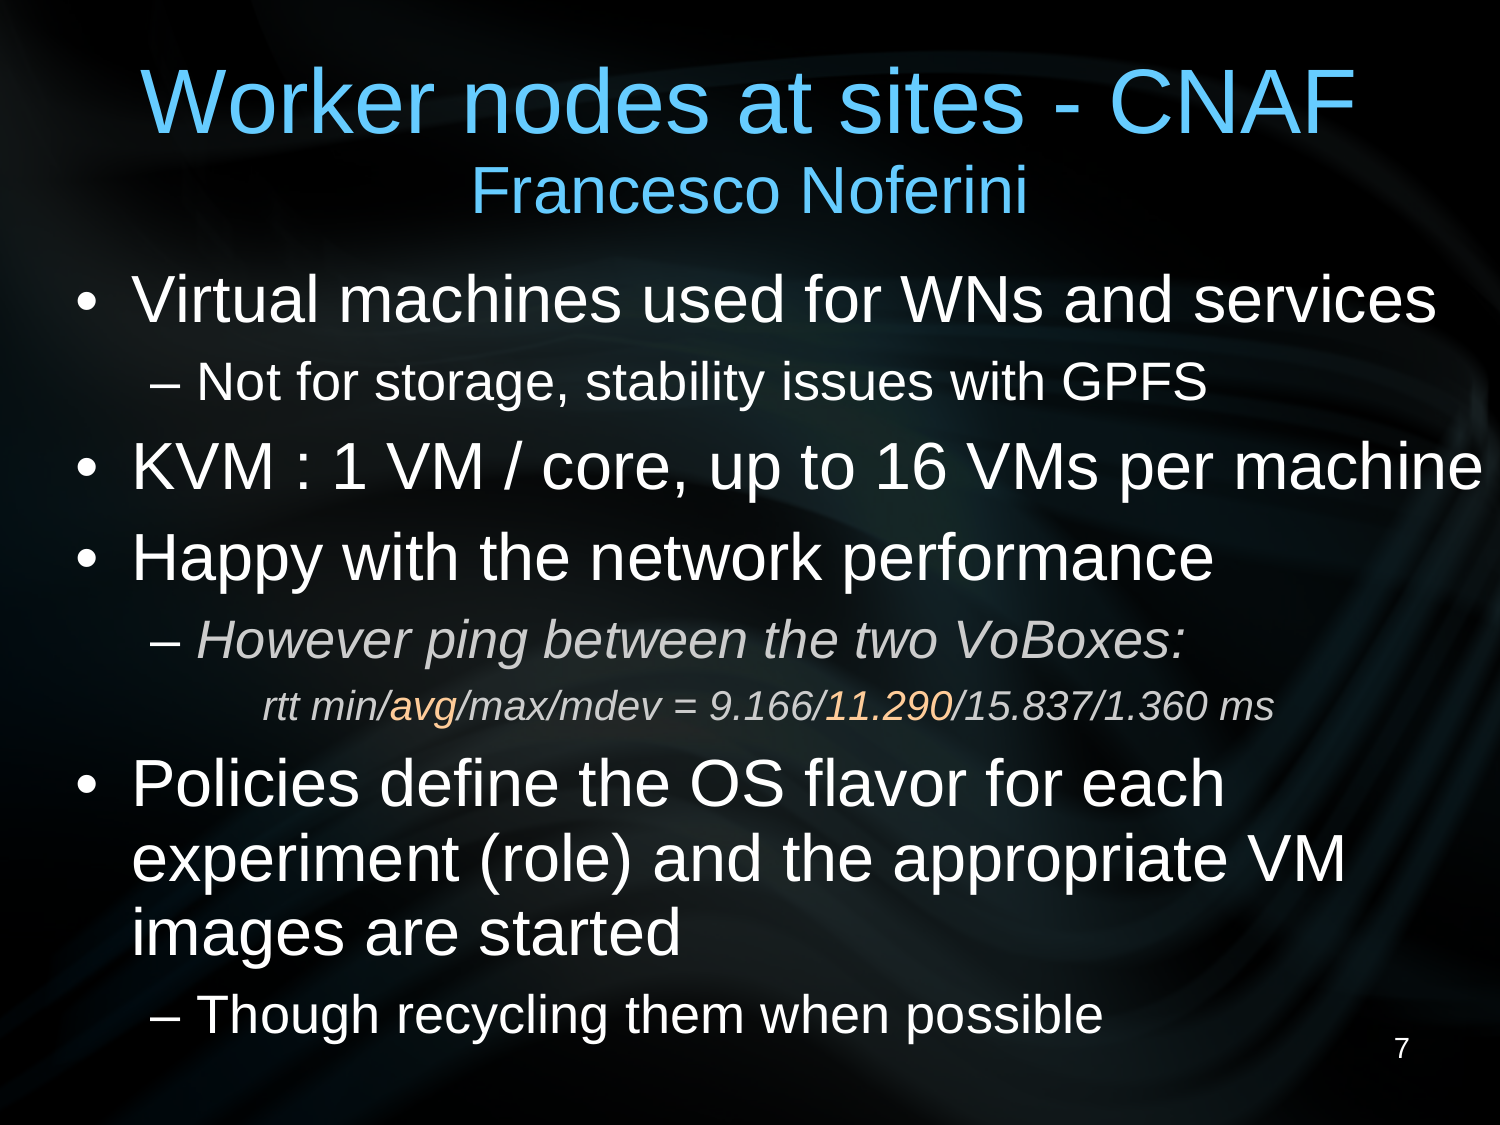

# Worker nodes at sites - CNAF Francesco Noferini
Virtual machines used for WNs and services
Not for storage, stability issues with GPFS
KVM : 1 VM / core, up to 16 VMs per machine
Happy with the network performance
However ping between the two VoBoxes:
rtt min/avg/max/mdev = 9.166/11.290/15.837/1.360 ms
Policies define the OS flavor for each experiment (role) and the appropriate VM images are started
Though recycling them when possible
7